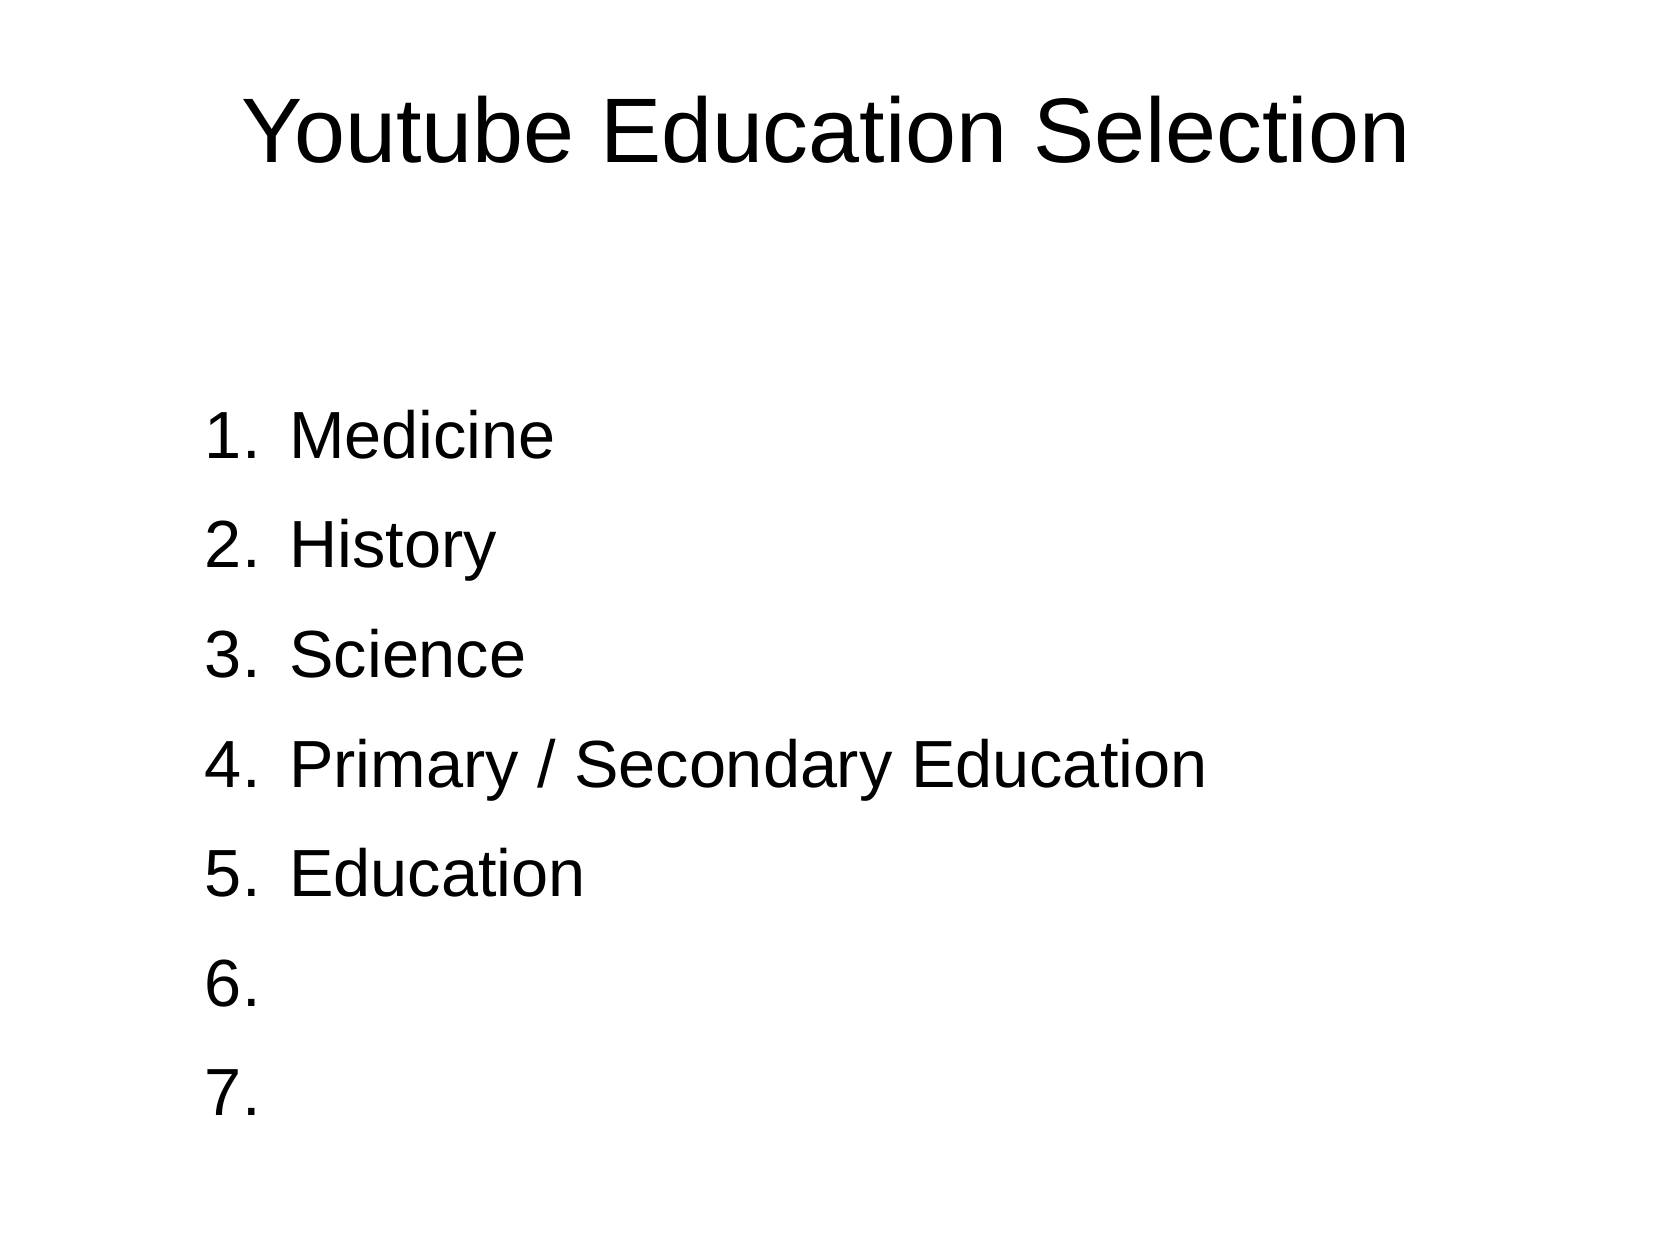

# Youtube Education Selection
Medicine
History
Science
Primary / Secondary Education
Education